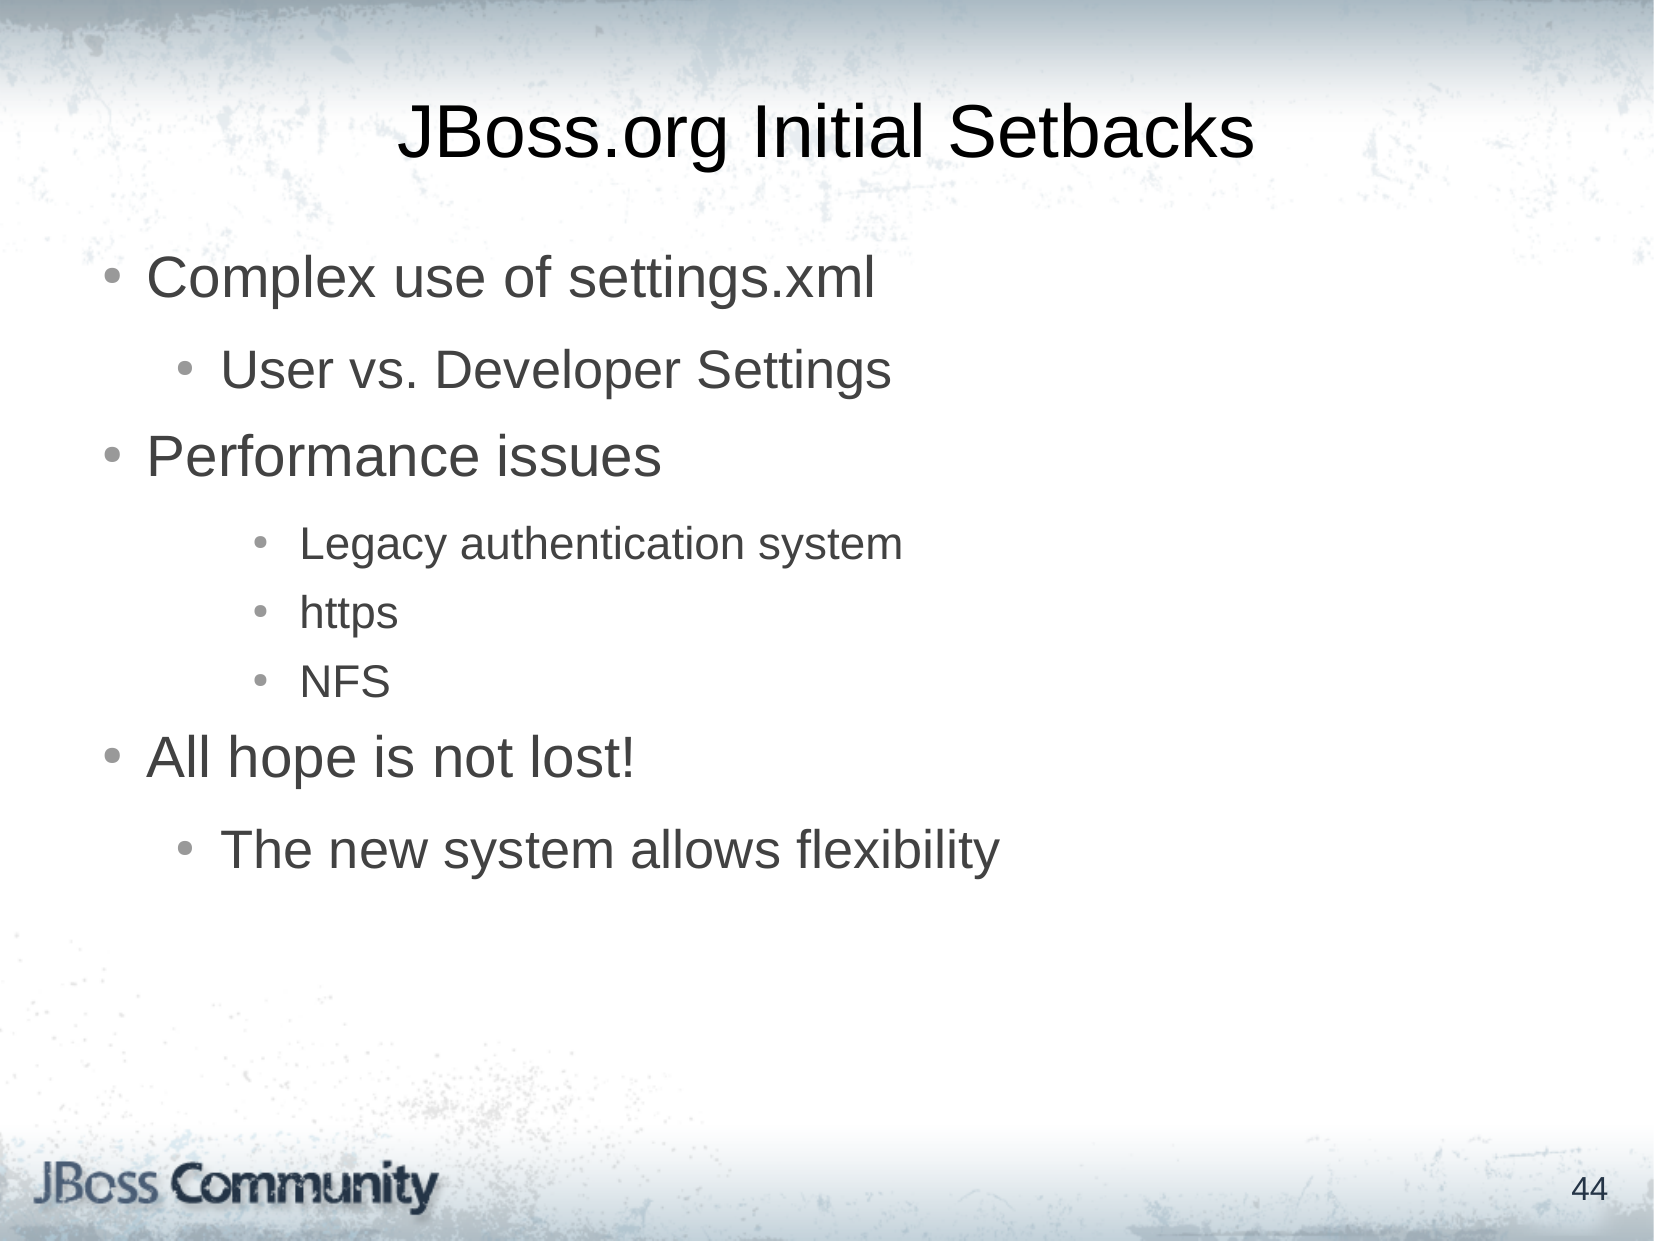

# JBoss.org Initial Setbacks
Complex use of settings.xml
User vs. Developer Settings
Performance issues
Legacy authentication system
https
NFS
All hope is not lost!
The new system allows flexibility